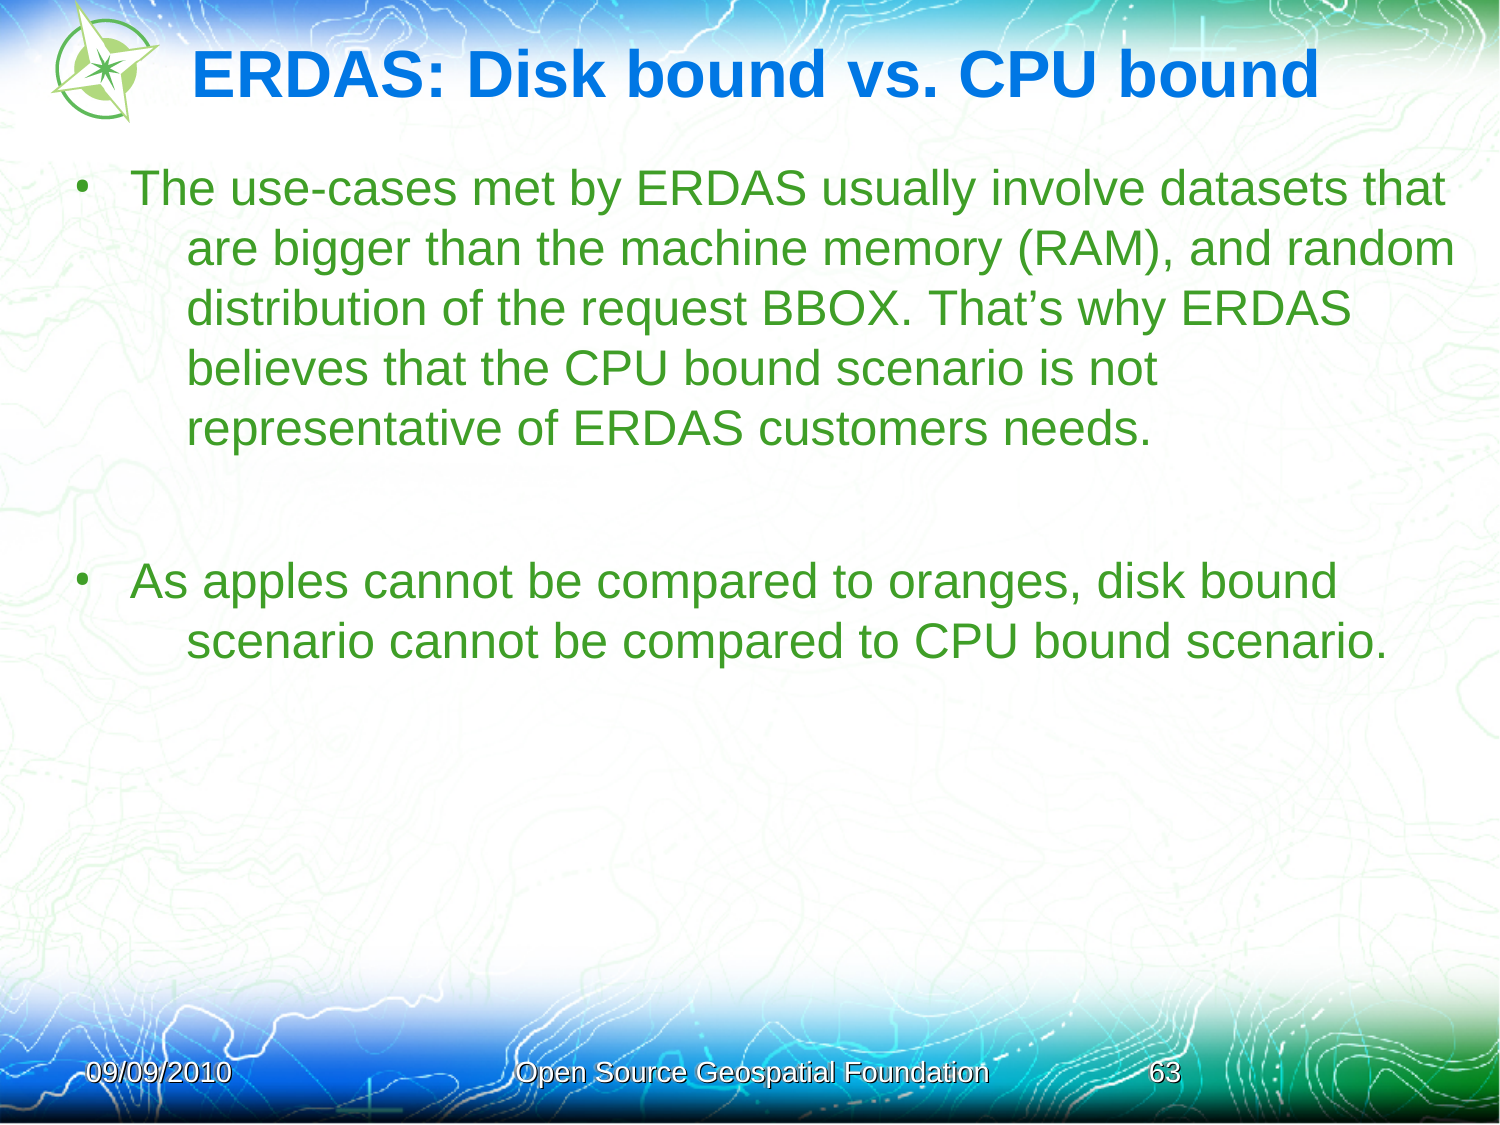

# ERDAS: Disk bound vs. CPU bound
The use-cases met by ERDAS usually involve datasets that are bigger than the machine memory (RAM), and random distribution of the request BBOX. That’s why ERDAS believes that the CPU bound scenario is not representative of ERDAS customers needs.
As apples cannot be compared to oranges, disk bound scenario cannot be compared to CPU bound scenario.
09/09/2010
Open Source Geospatial Foundation